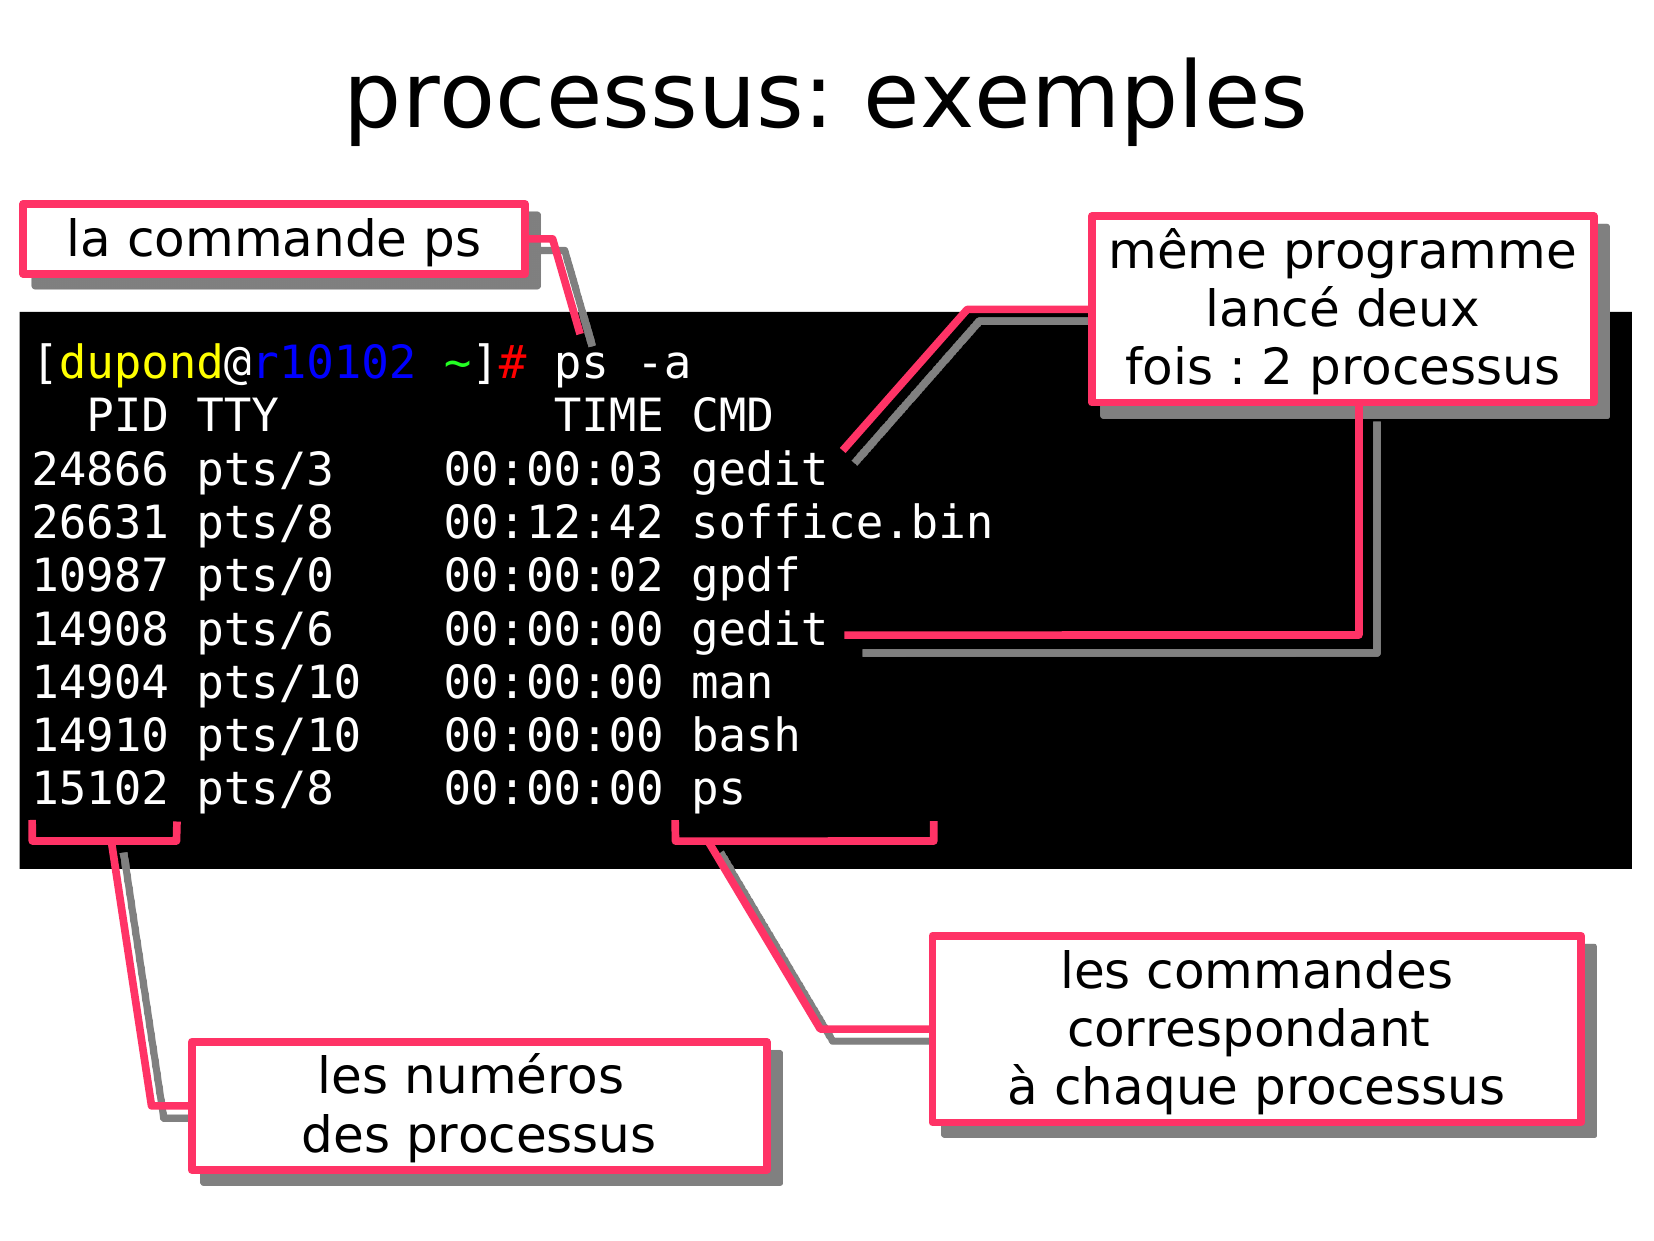

# processus: exemples
[dupond@r10102 ~]# ps -a
 PID TTY TIME CMD
24866 pts/3 00:00:03 gedit
26631 pts/8 00:12:42 soffice.bin
10987 pts/0 00:00:02 gpdf
14908 pts/6 00:00:00 gedit
14904 pts/10 00:00:00 man
14910 pts/10 00:00:00 bash
15102 pts/8 00:00:00 ps